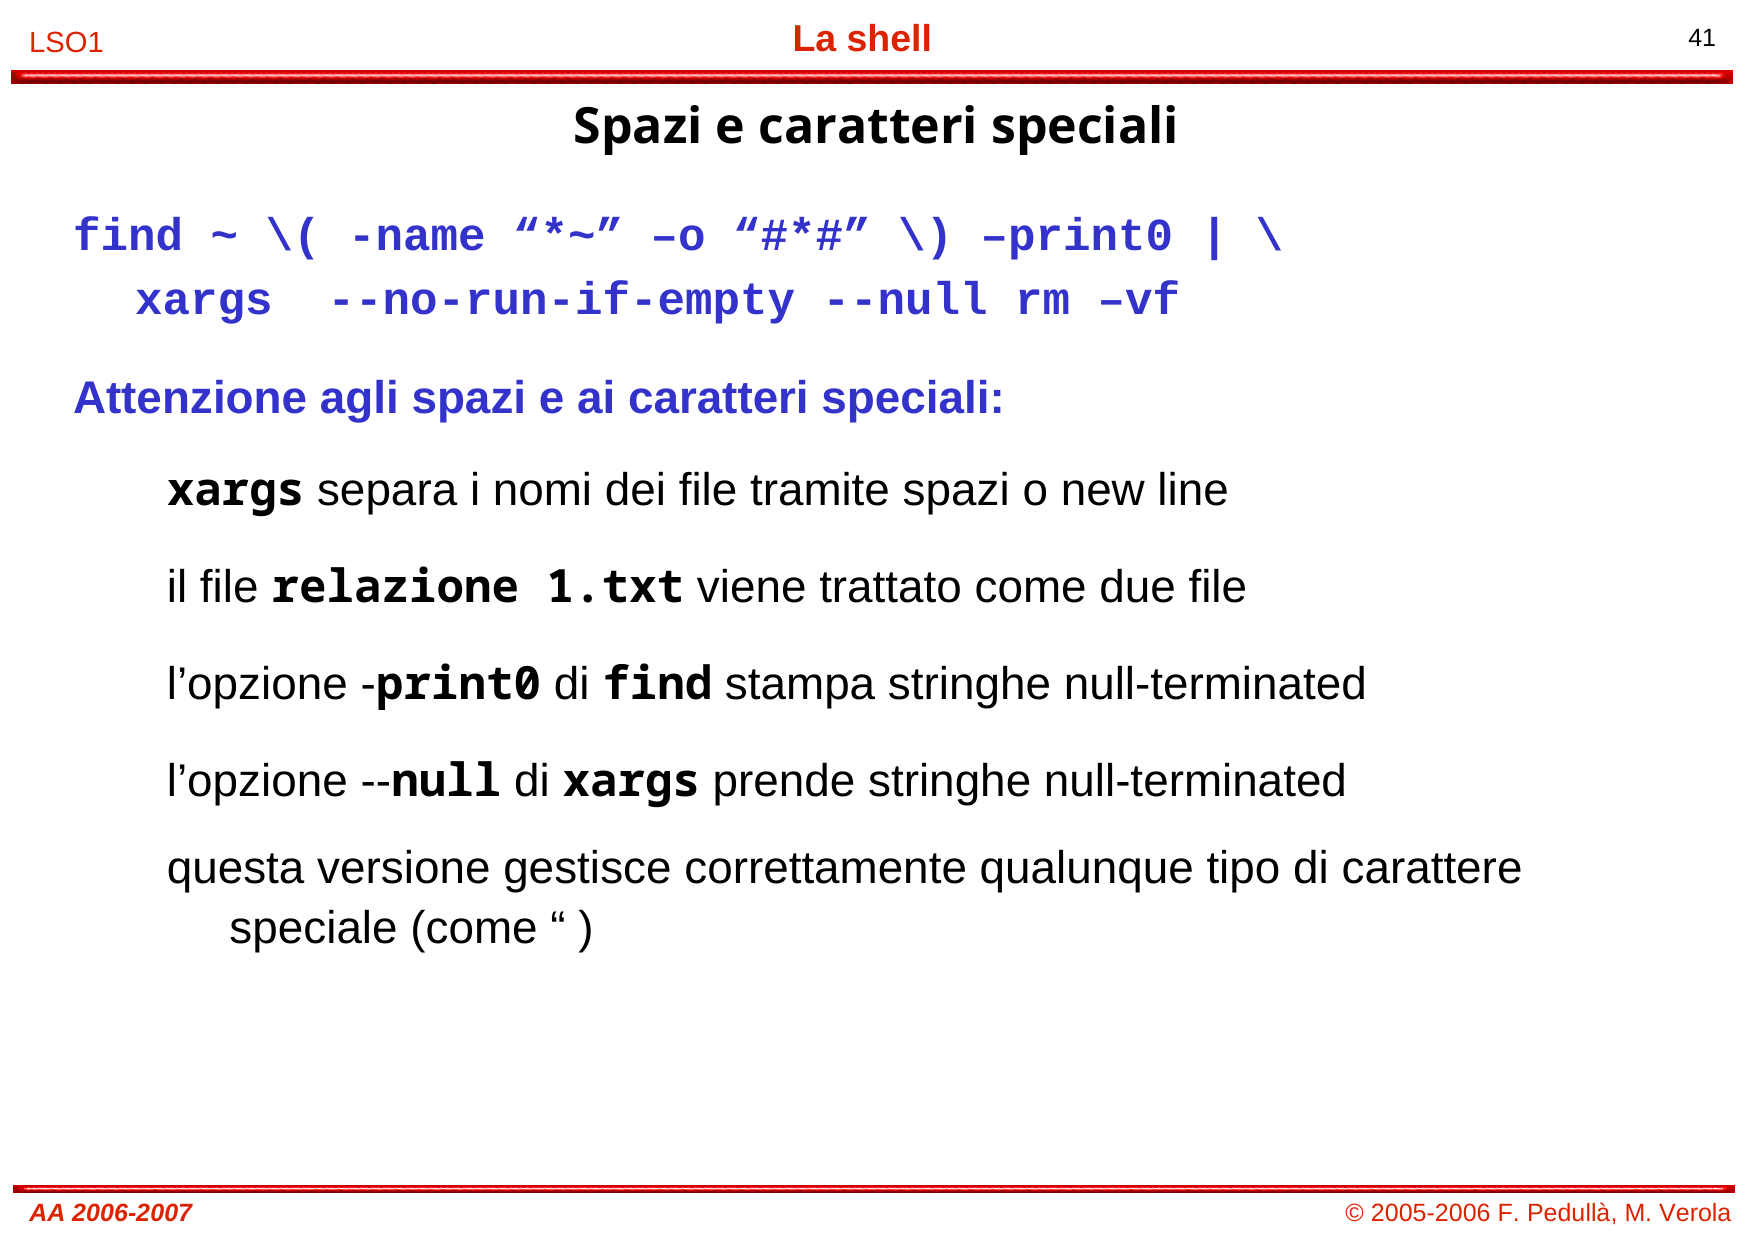

# Spazi e caratteri speciali
find ~ \( -name “*~” –o “#*#” \) –print0 | \
xargs --no-run-if-empty --null rm –vf
Attenzione agli spazi e ai caratteri speciali:
xargs separa i nomi dei file tramite spazi o new line
il file relazione 1.txt viene trattato come due file
l’opzione -print0 di find stampa stringhe null-terminated
l’opzione --null di xargs prende stringhe null-terminated
questa versione gestisce correttamente qualunque tipo di carattere speciale (come “ )